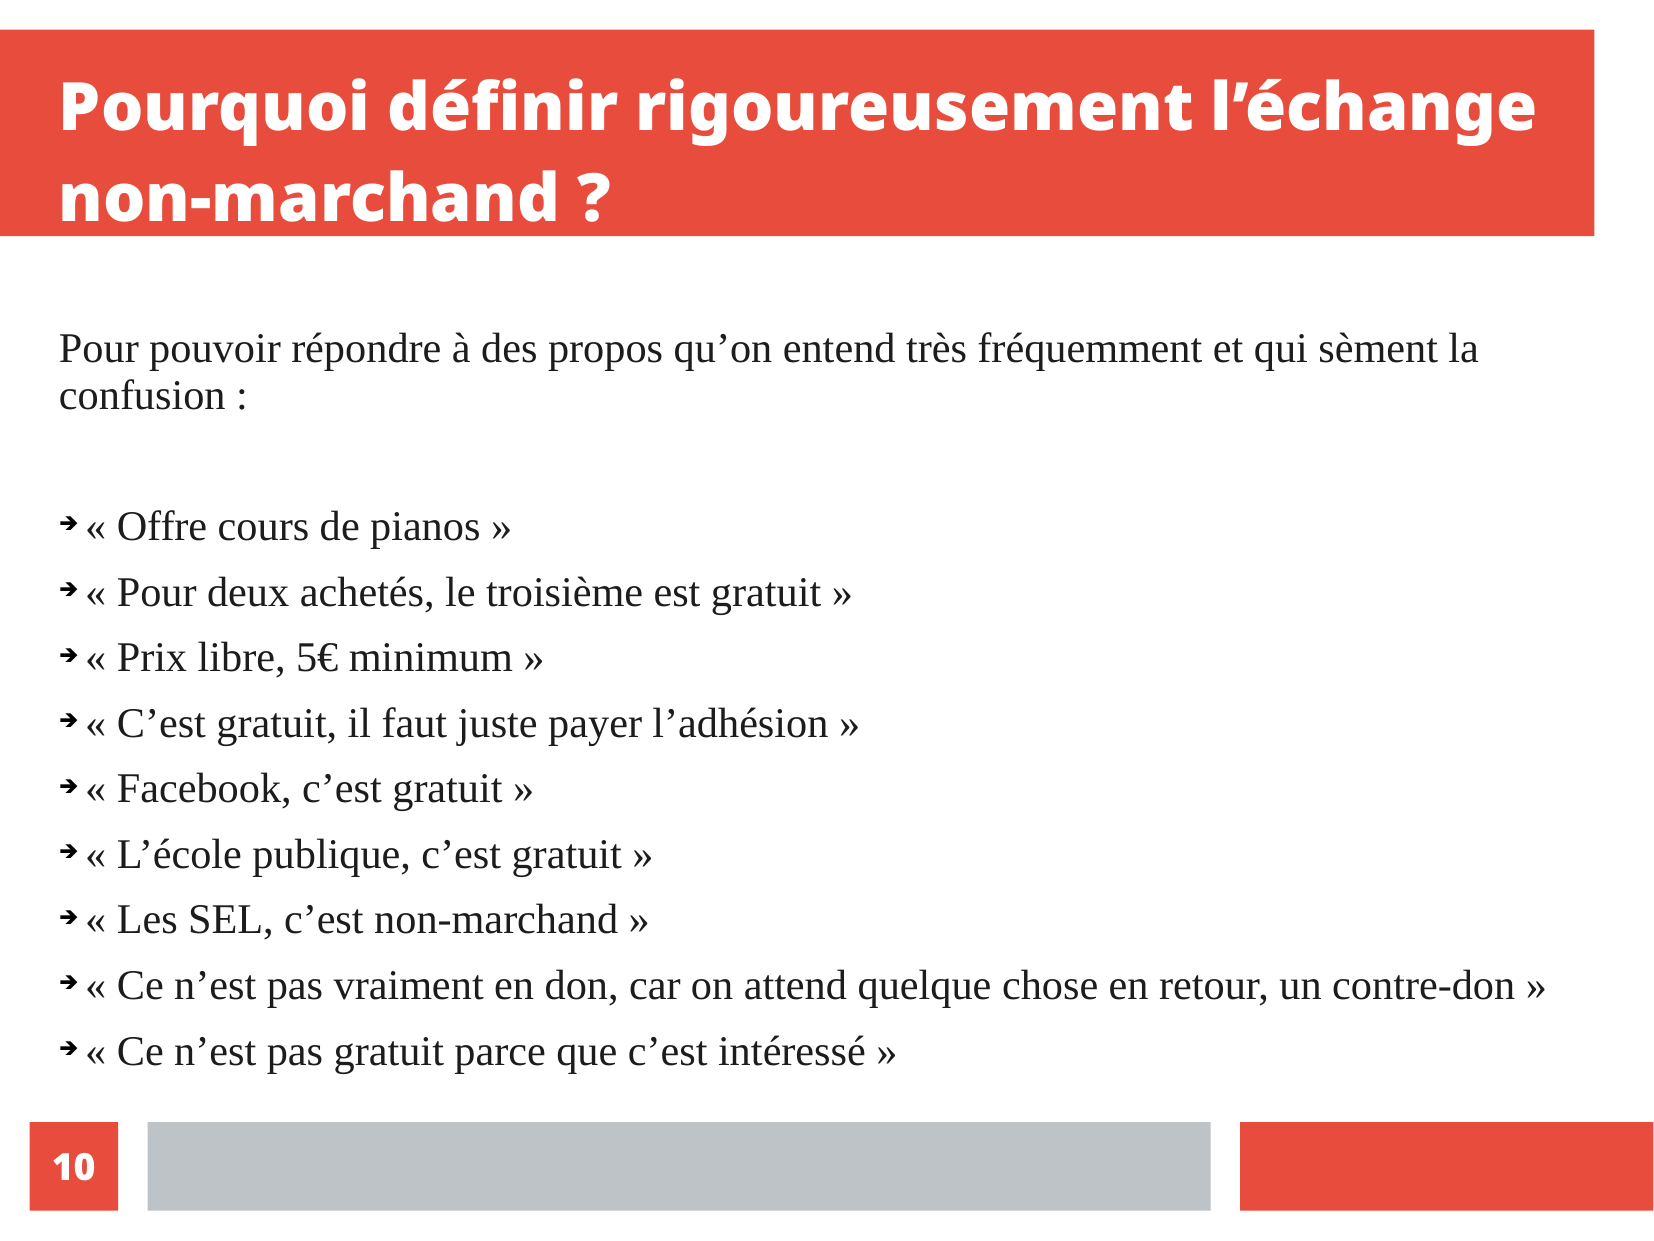

# Pourquoi définir rigoureusement l’échange non-marchand ?
Pour pouvoir répondre à des propos qu’on entend très fréquemment et qui sèment la confusion :
 « Offre cours de pianos »
 « Pour deux achetés, le troisième est gratuit »
 « Prix libre, 5€ minimum »
 « C’est gratuit, il faut juste payer l’adhésion »
 « Facebook, c’est gratuit »
 « L’école publique, c’est gratuit »
 « Les SEL, c’est non-marchand »
 « Ce n’est pas vraiment en don, car on attend quelque chose en retour, un contre-don »
 « Ce n’est pas gratuit parce que c’est intéressé »
10